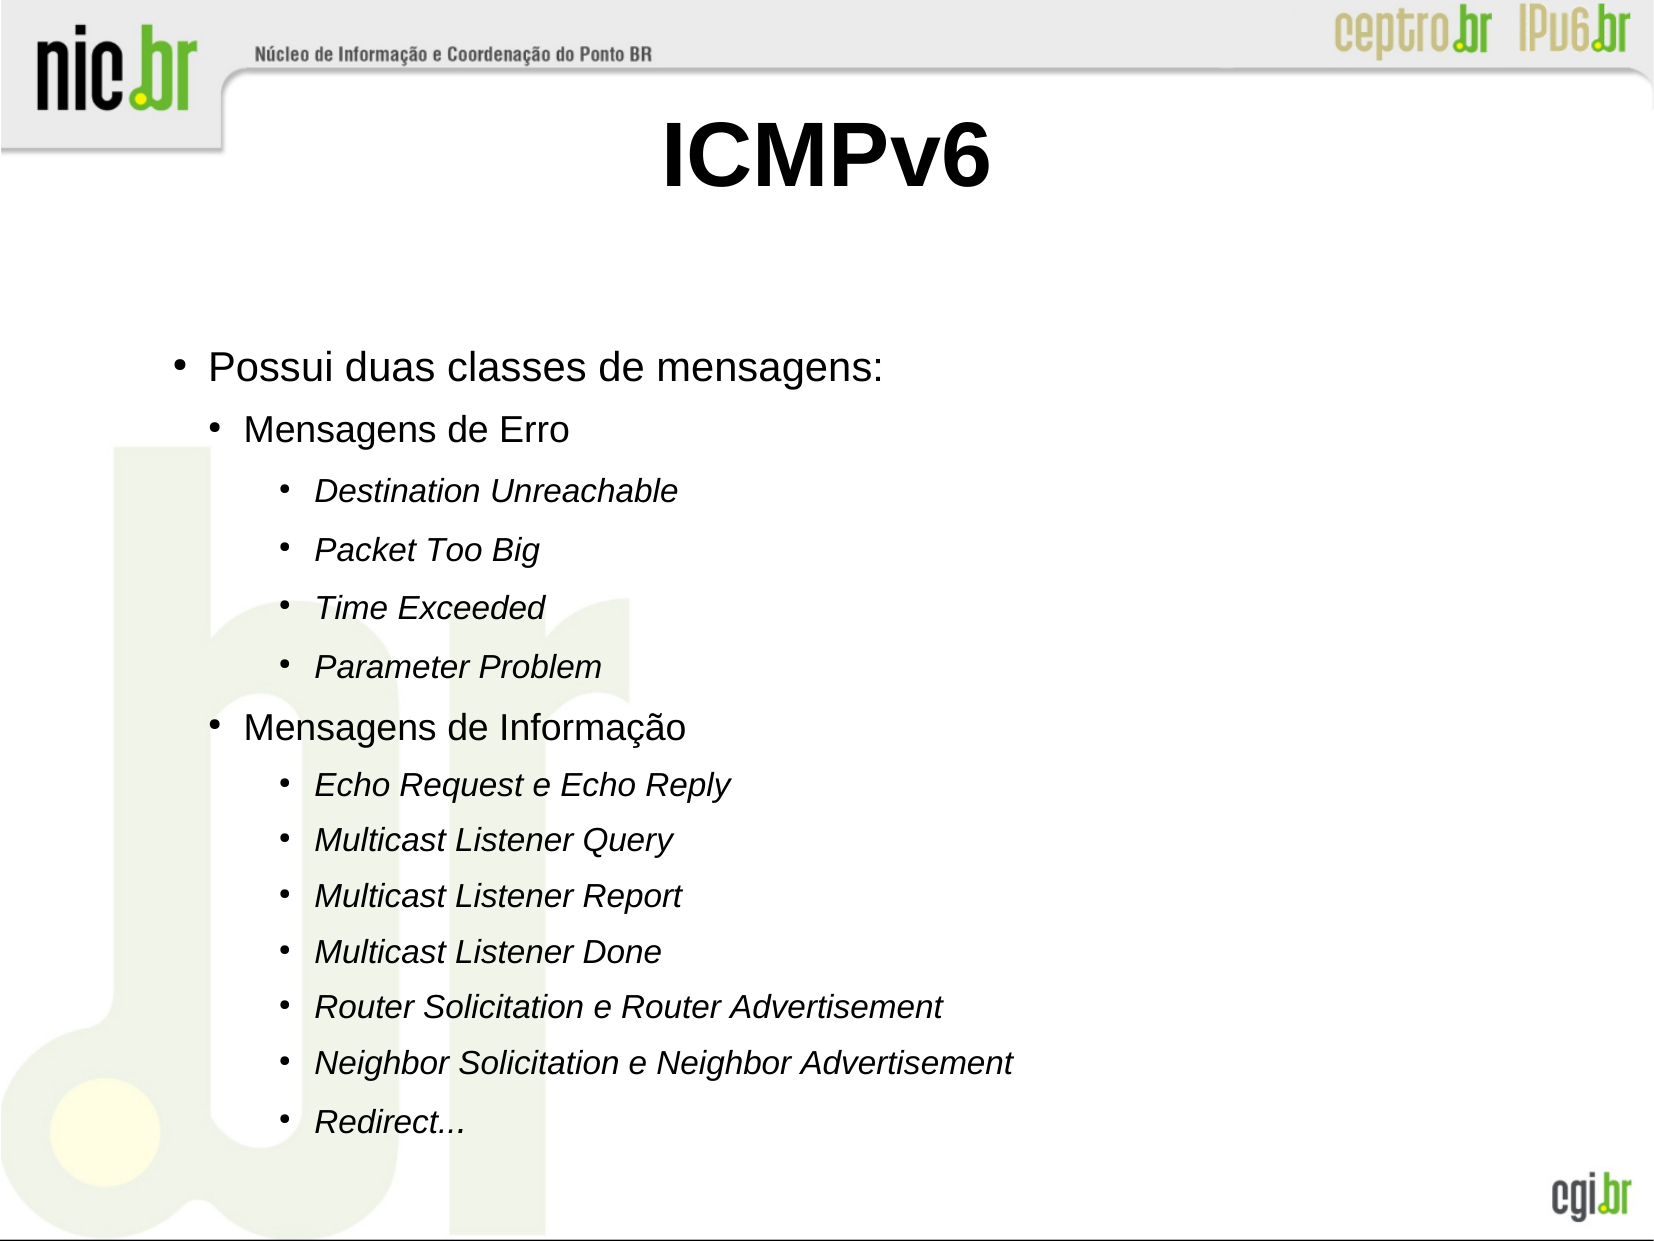

ICMPv6
Possui duas classes de mensagens:
Mensagens de Erro
Destination Unreachable
Packet Too Big
Time Exceeded
Parameter Problem
Mensagens de Informação
Echo Request e Echo Reply
Multicast Listener Query
Multicast Listener Report
Multicast Listener Done
Router Solicitation e Router Advertisement
Neighbor Solicitation e Neighbor Advertisement
Redirect...